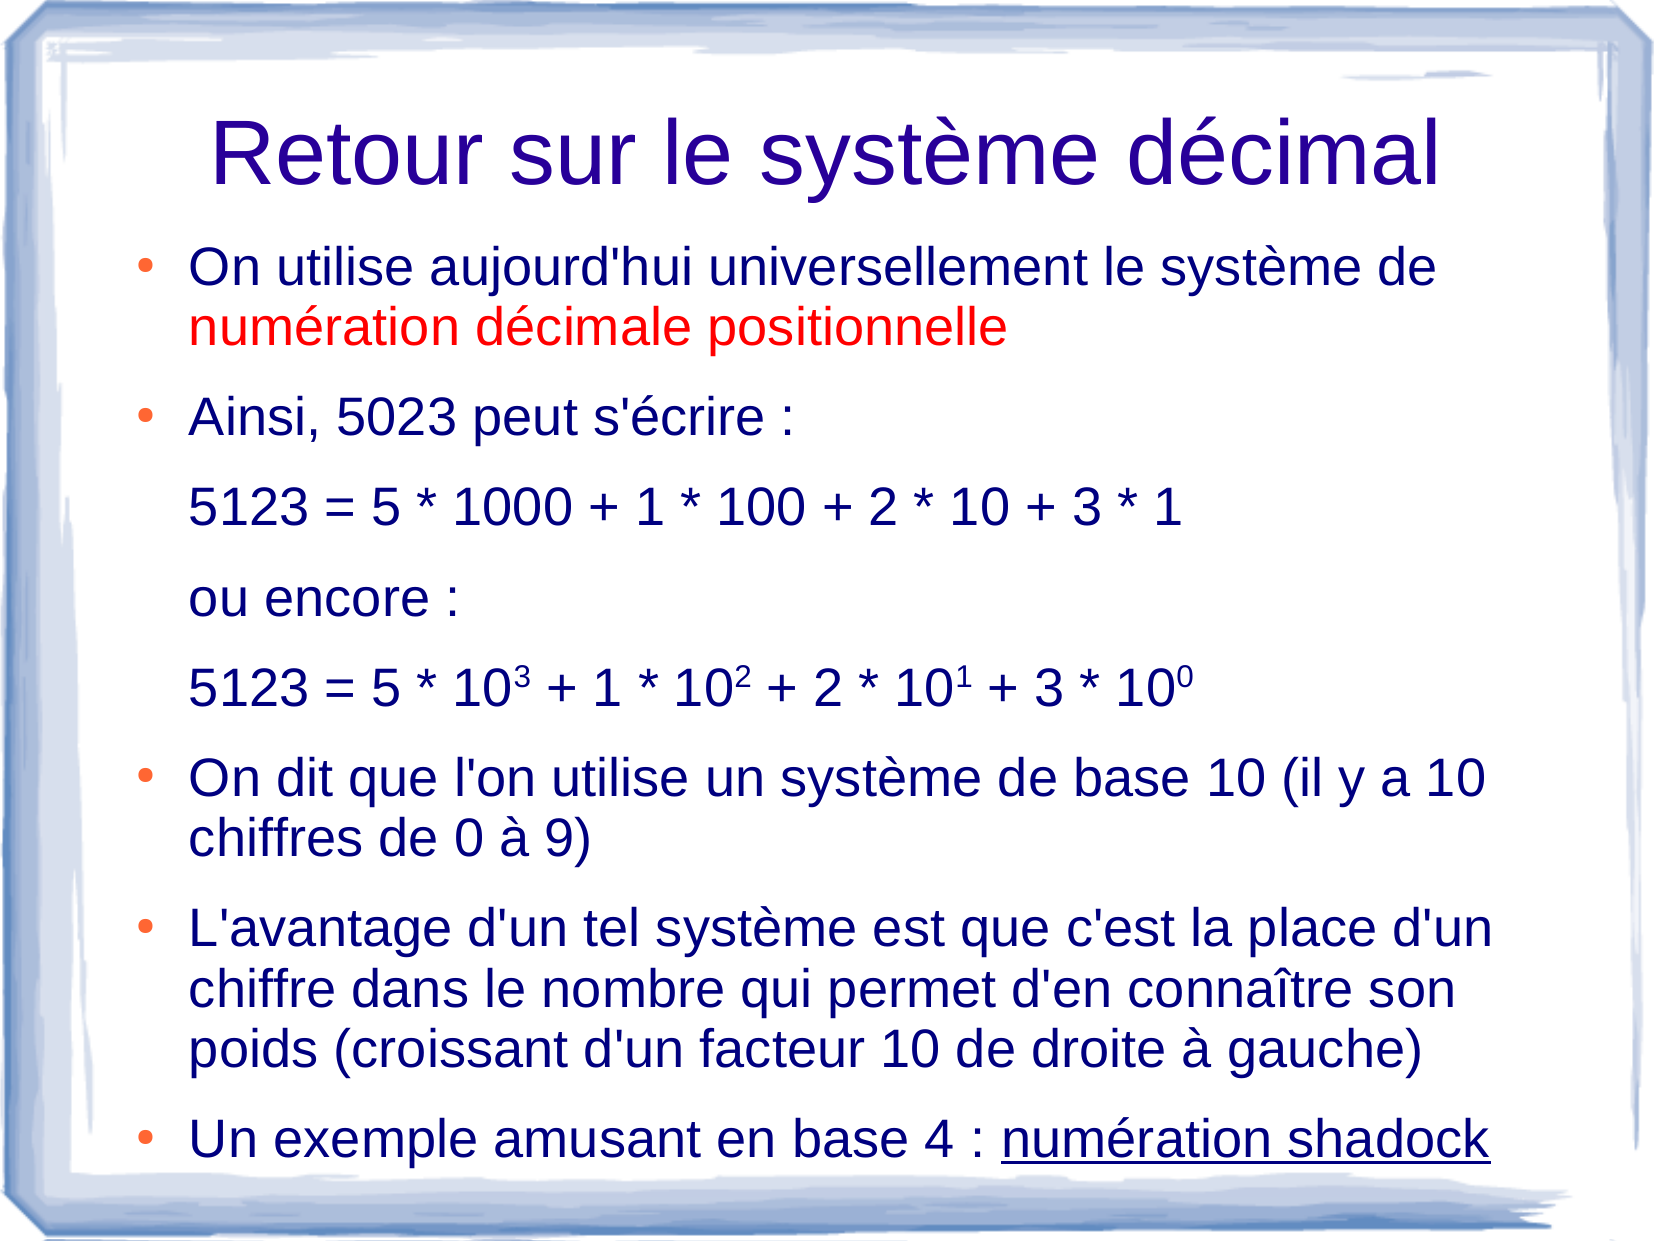

# Retour sur le système décimal
On utilise aujourd'hui universellement le système de numération décimale positionnelle
Ainsi, 5023 peut s'écrire :
5123 = 5 * 1000 + 1 * 100 + 2 * 10 + 3 * 1
ou encore :
5123 = 5 * 103 + 1 * 102 + 2 * 101 + 3 * 100
On dit que l'on utilise un système de base 10 (il y a 10 chiffres de 0 à 9)
L'avantage d'un tel système est que c'est la place d'un chiffre dans le nombre qui permet d'en connaître son poids (croissant d'un facteur 10 de droite à gauche)
Un exemple amusant en base 4 : numération shadock